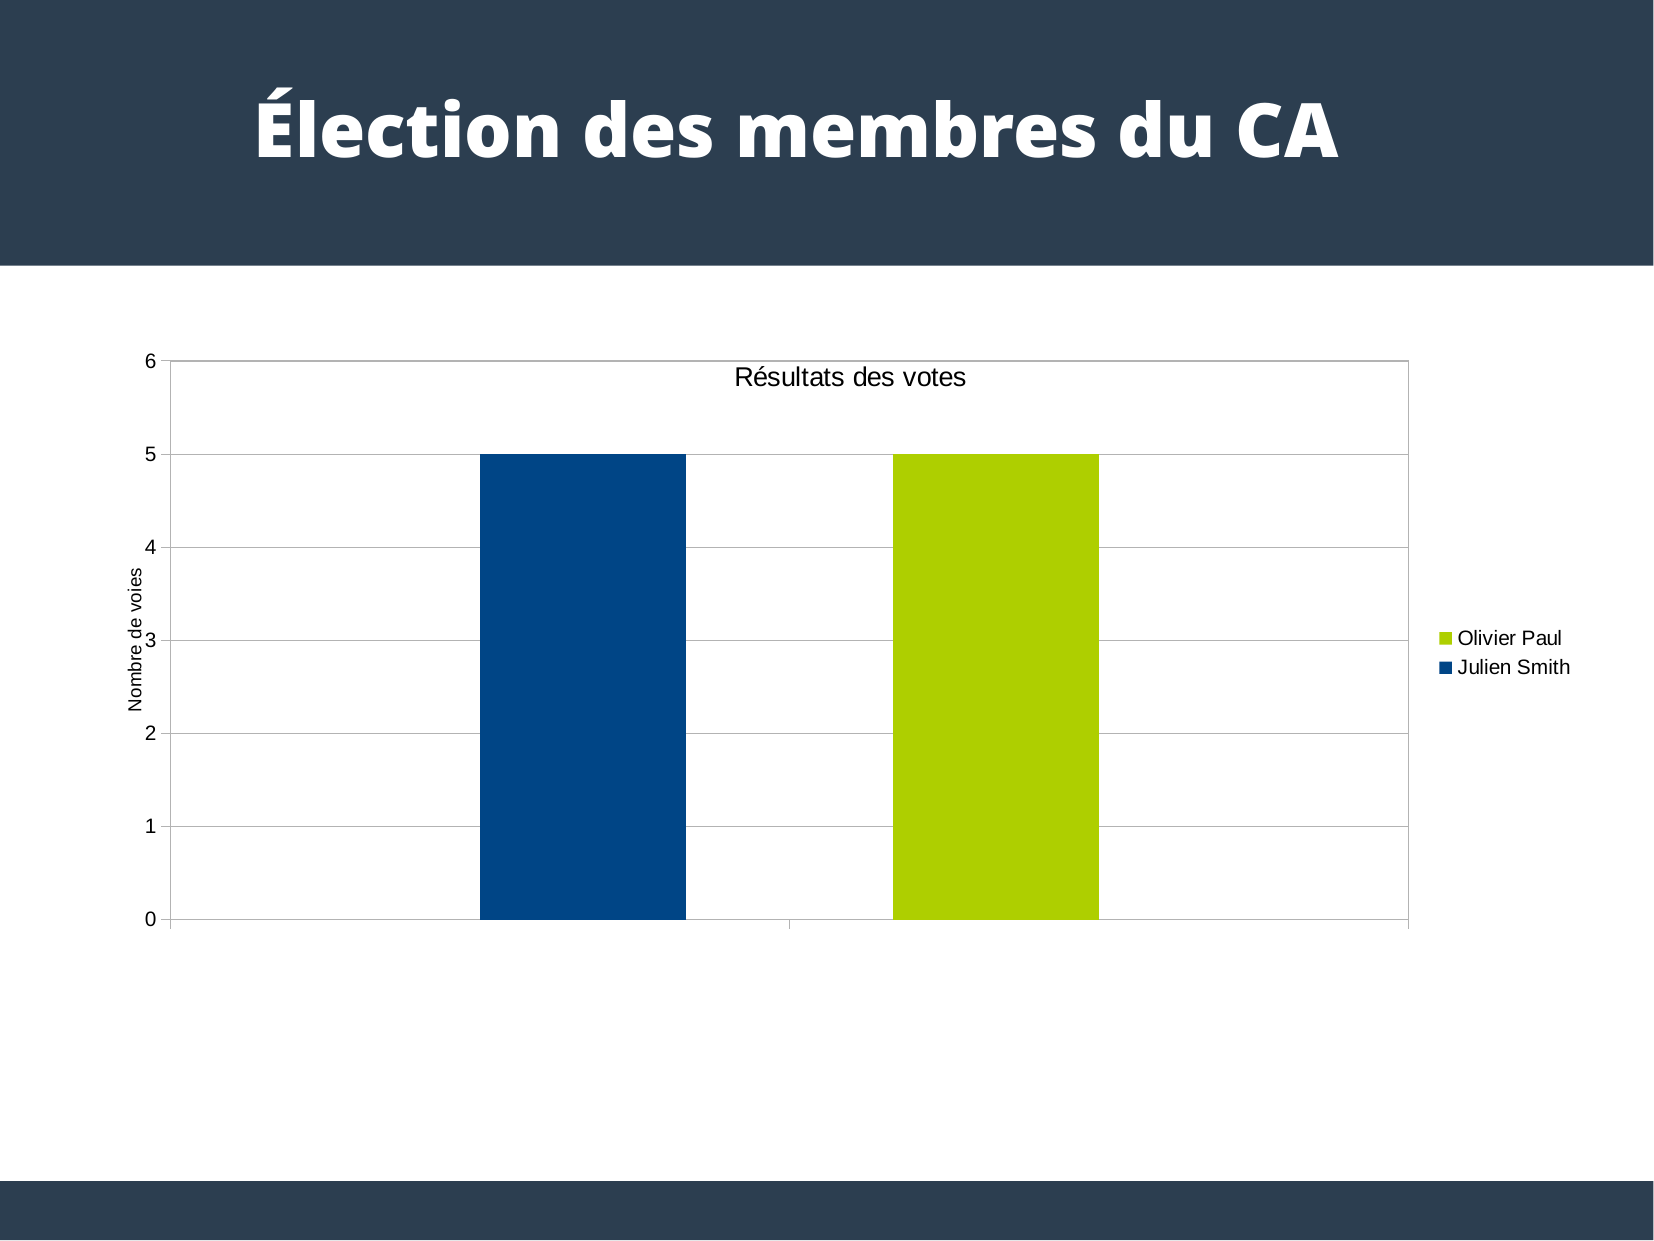

# Élection des membres du CA
### Chart: Résultats des votes
| Category | Olivier Paul | Julien Smith |
|---|---|---|
| None | None | 5.0 |
| None | 5.0 | None |